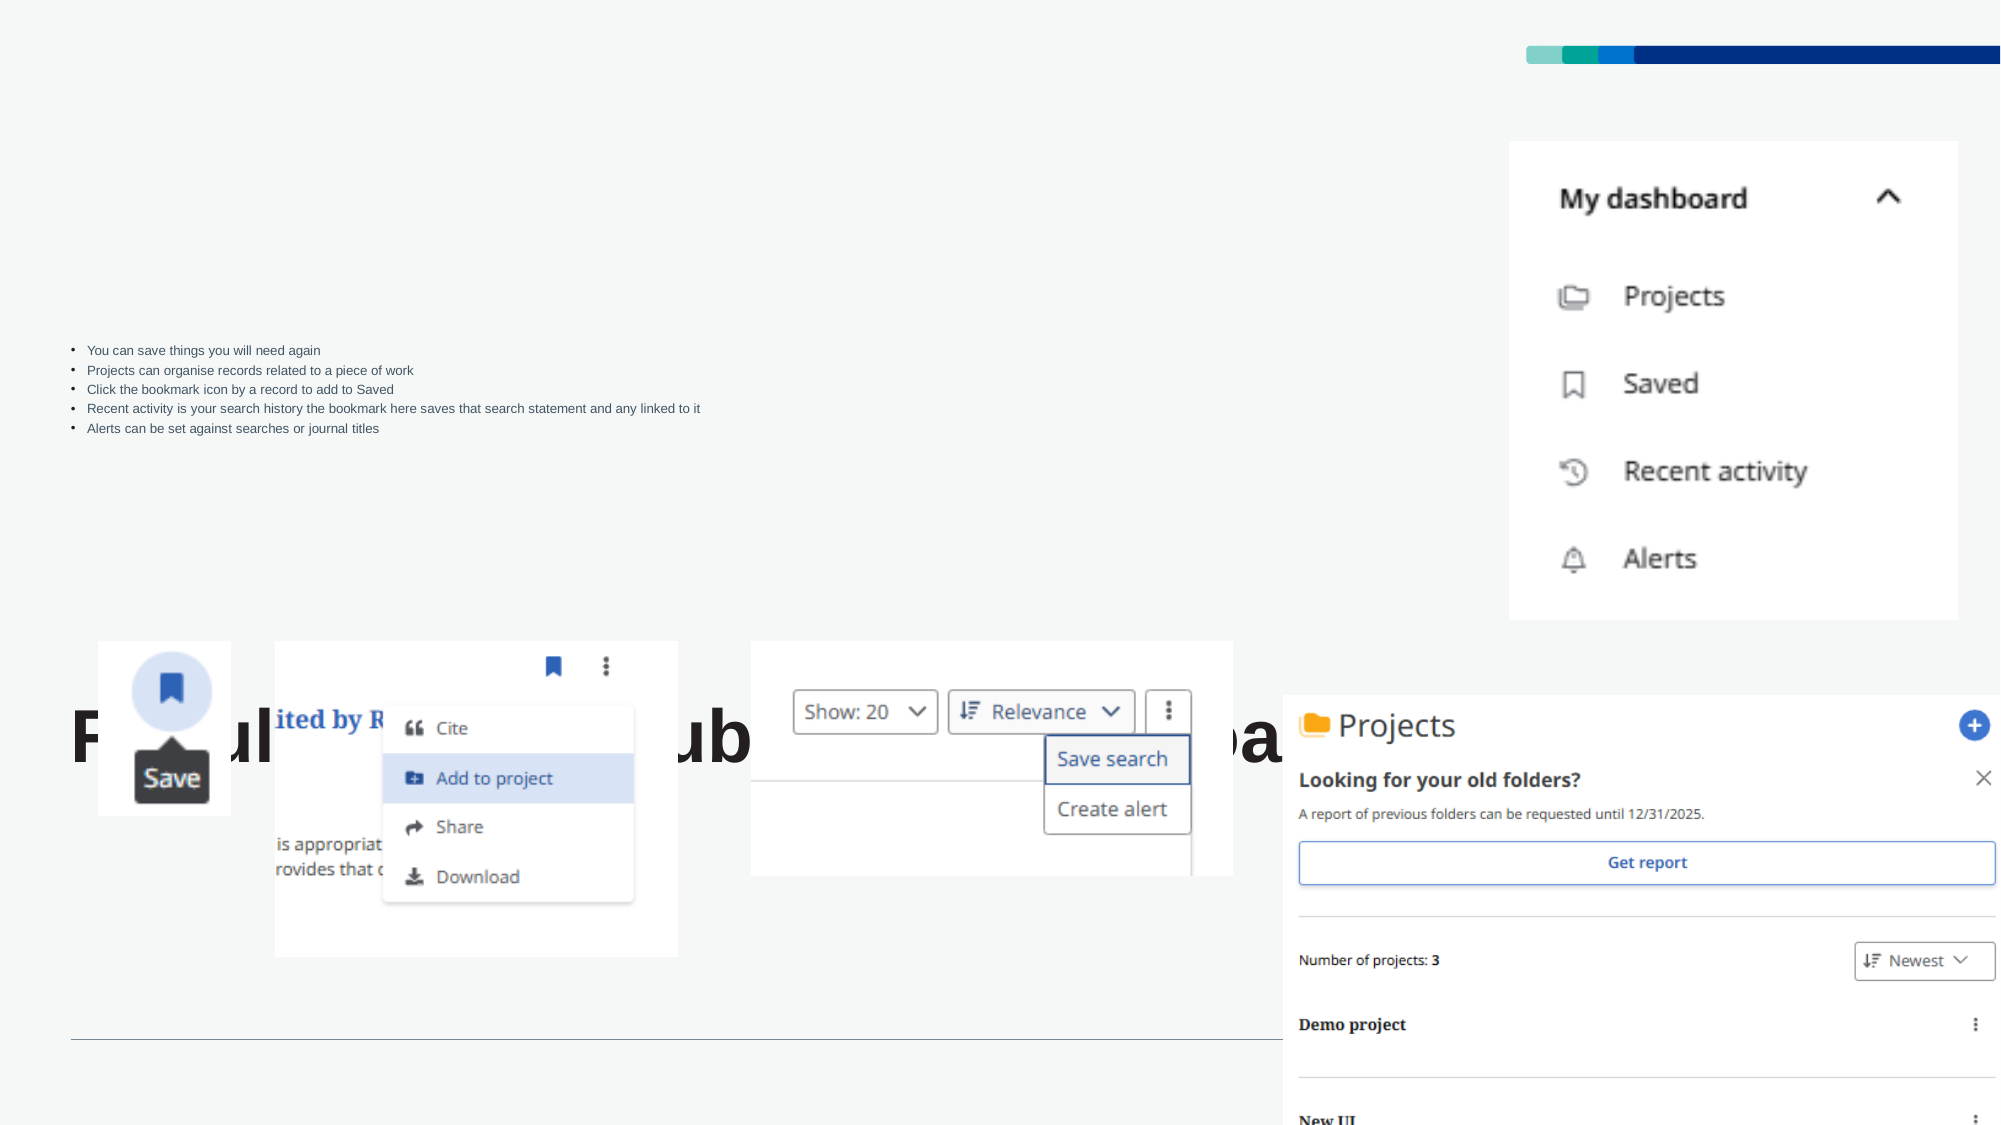

You can save things you will need again
Projects can organise records related to a piece of work
Click the bookmark icon by a record to add to Saved
Recent activity is your search history the bookmark here saves that search statement and any linked to it
Alerts can be set against searches or journal titles
# Results on the Hub – my Dashboard